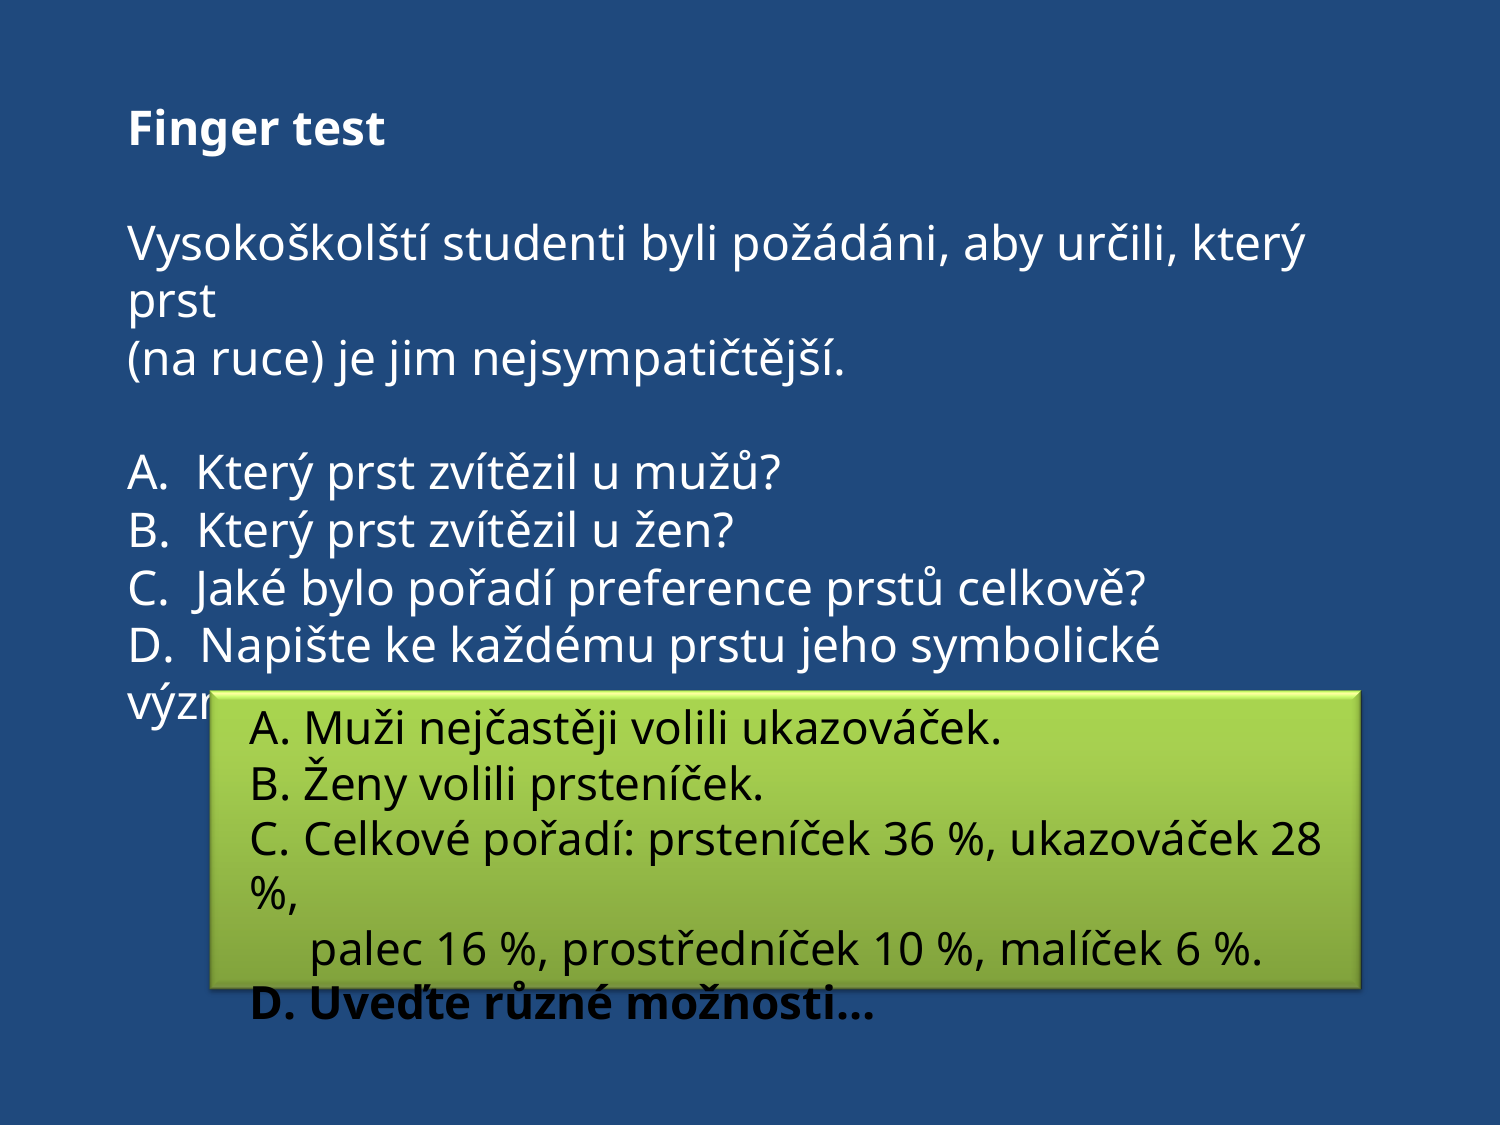

# Finger test Vysokoškolští studenti byli požádáni, aby určili, který prst (na ruce) je jim nejsympatičtější. A. Který prst zvítězil u mužů? B. Který prst zvítězil u žen? C. Jaké bylo pořadí preference prstů celkově? D. Napište ke každému prstu jeho symbolické významy.
A. Muži nejčastěji volili ukazováček.
B. Ženy volili prsteníček.
C. Celkové pořadí: prsteníček 36 %, ukazováček 28 %,
 palec 16 %, prostředníček 10 %, malíček 6 %.
D. Uveďte různé možnosti…